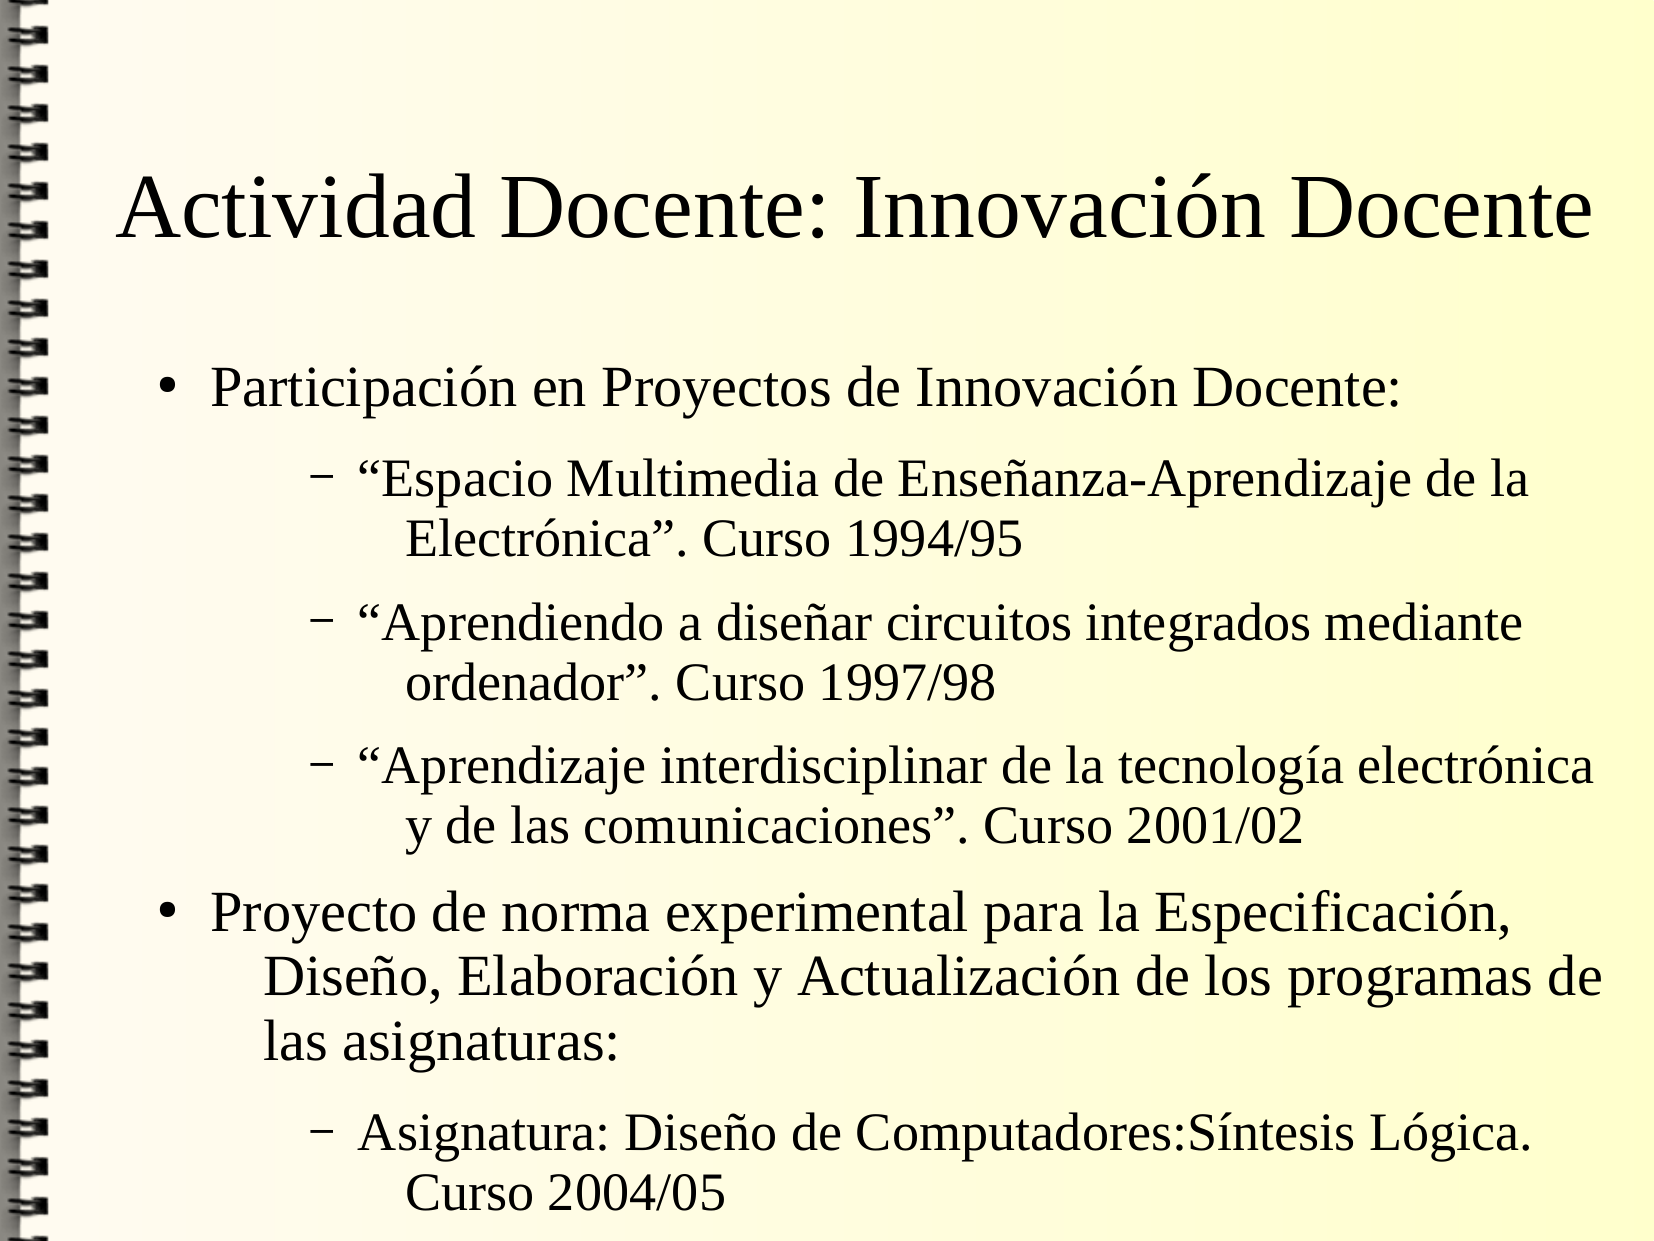

# Actividad Docente: Innovación Docente
Participación en Proyectos de Innovación Docente:
“Espacio Multimedia de Enseñanza-Aprendizaje de la Electrónica”. Curso 1994/95
“Aprendiendo a diseñar circuitos integrados mediante ordenador”. Curso 1997/98
“Aprendizaje interdisciplinar de la tecnología electrónica y de las comunicaciones”. Curso 2001/02
Proyecto de norma experimental para la Especificación, Diseño, Elaboración y Actualización de los programas de las asignaturas:
Asignatura: Diseño de Computadores:Síntesis Lógica. Curso 2004/05